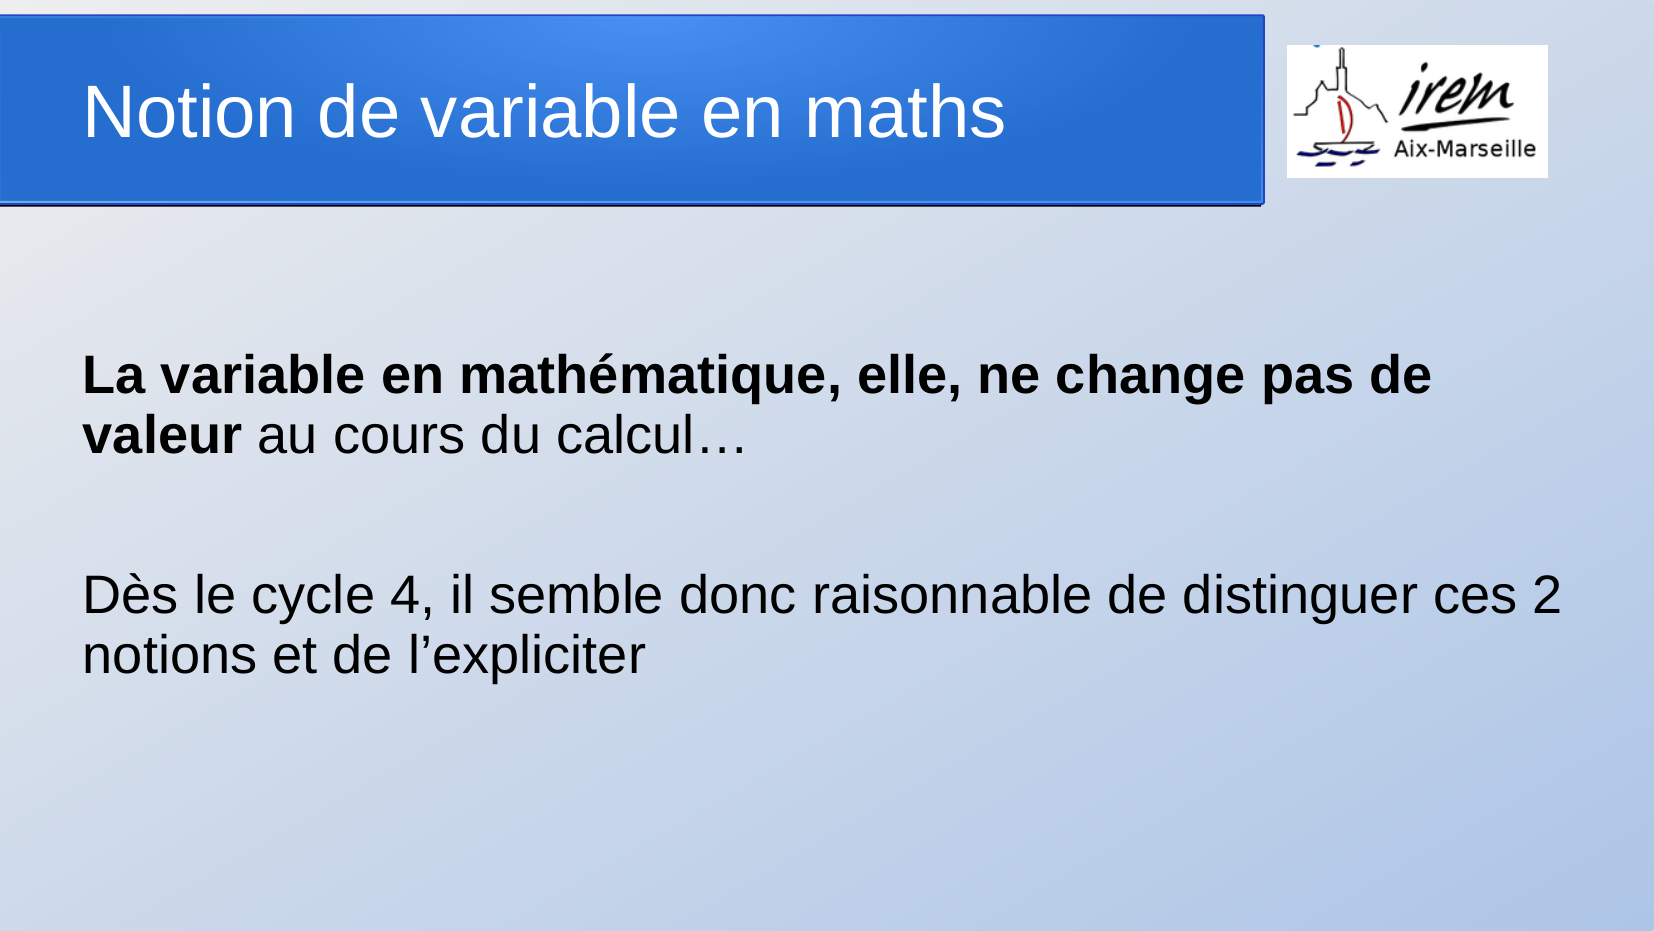

# Notion de variable en maths
La variable en mathématique, elle, ne change pas de valeur au cours du calcul…
Dès le cycle 4, il semble donc raisonnable de distinguer ces 2 notions et de l’expliciter